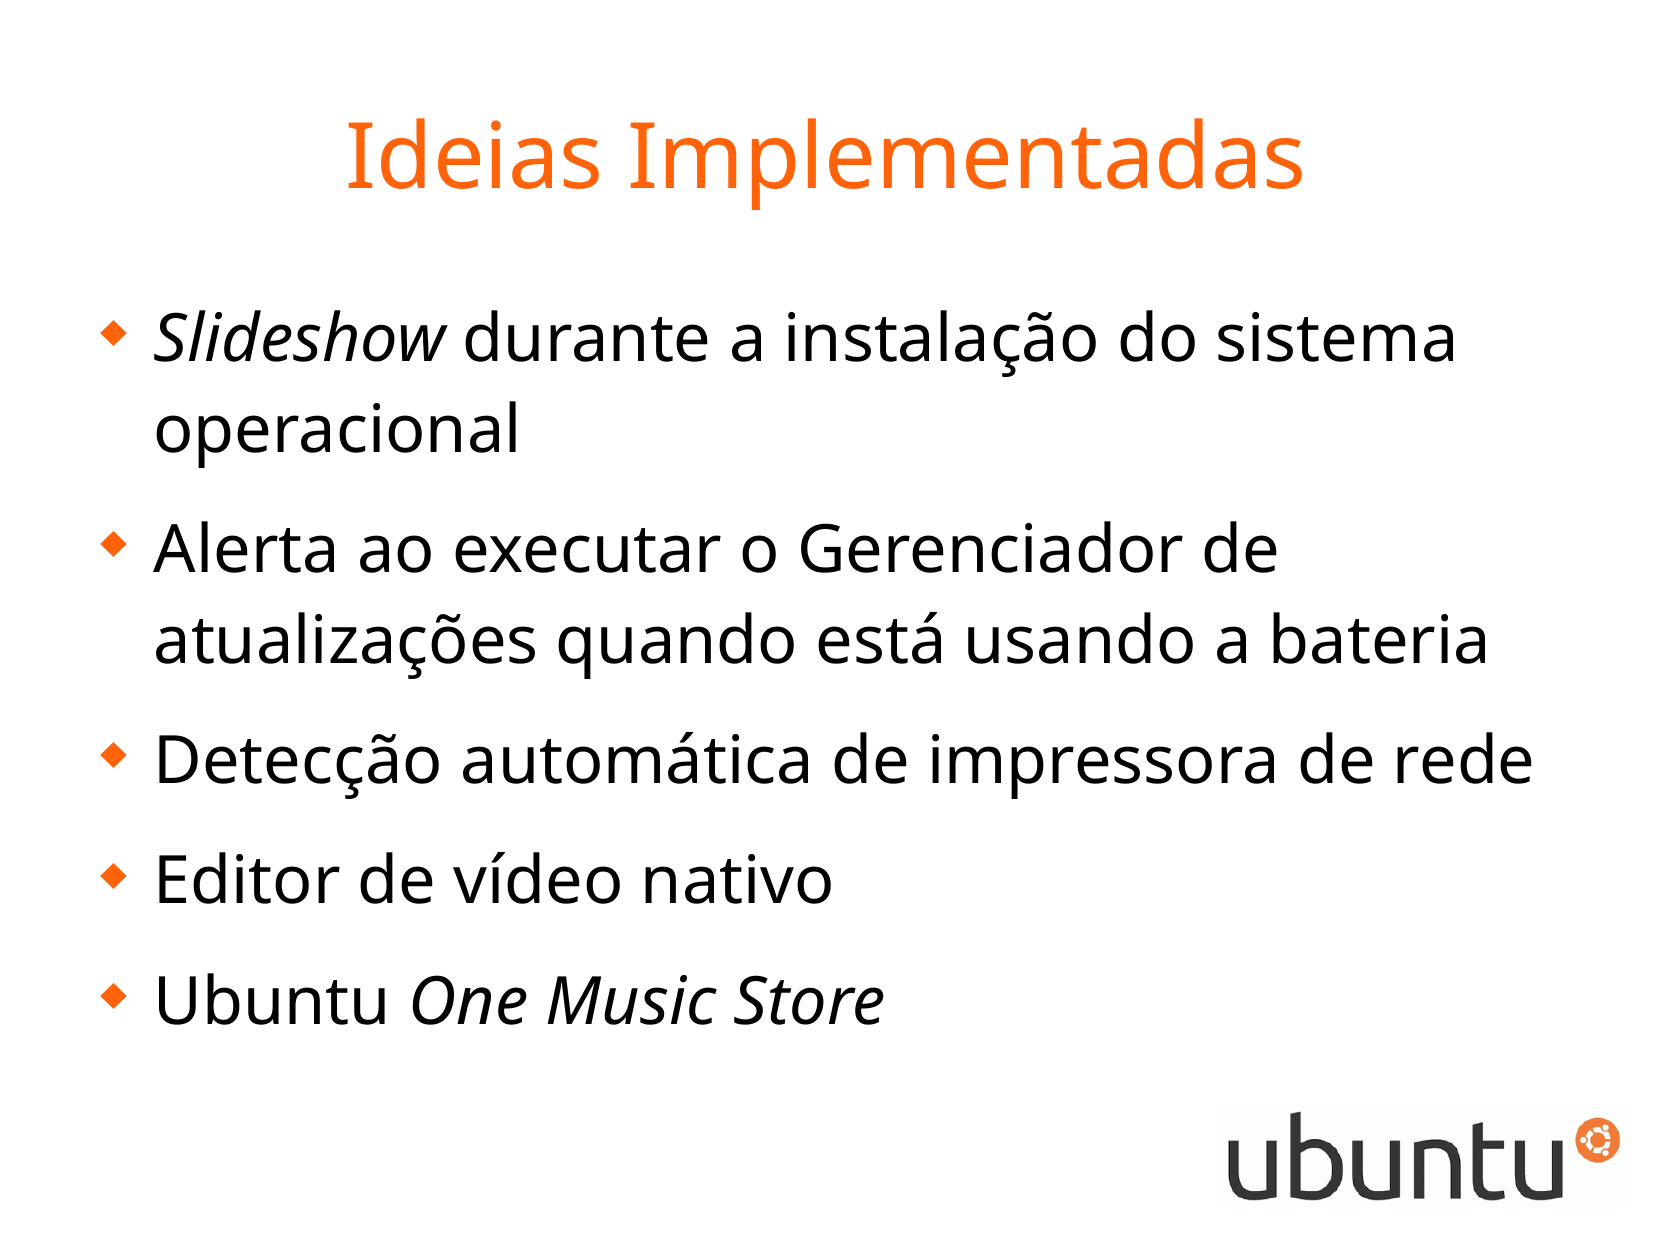

# Ideias Implementadas
Slideshow durante a instalação do sistema operacional
Alerta ao executar o Gerenciador de atualizações quando está usando a bateria
Detecção automática de impressora de rede
Editor de vídeo nativo
Ubuntu One Music Store